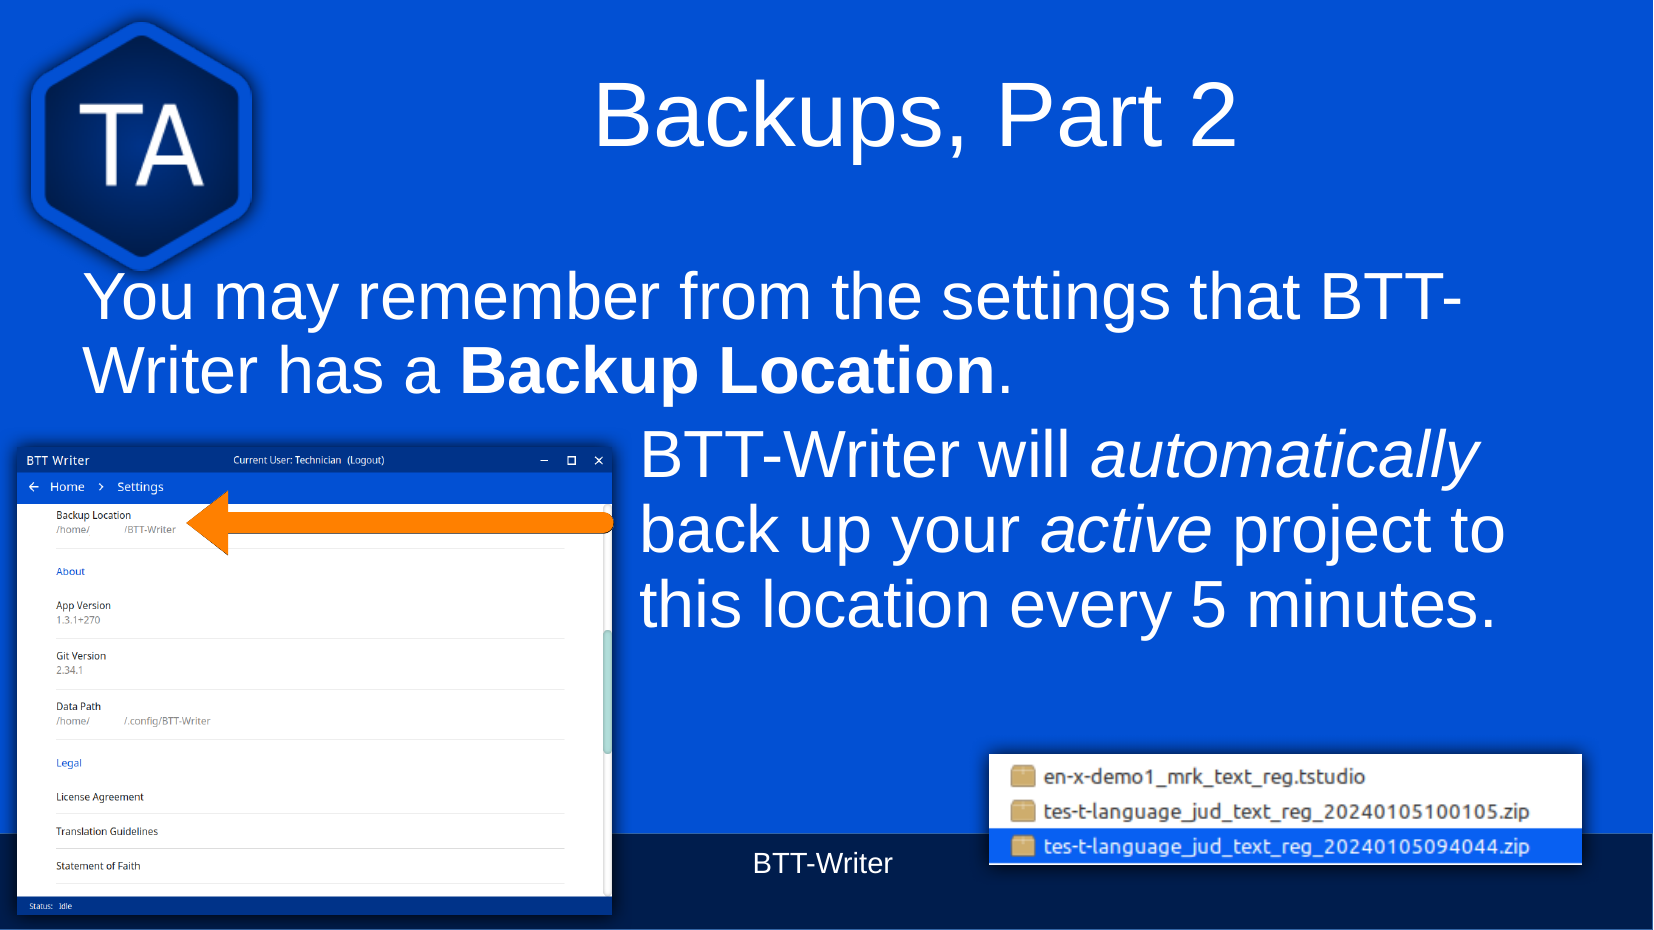

# Backups, Part 2
You may remember from the settings that BTT-Writer has a Backup Location.
BTT-Writer will automatically back up your active project to this location every 5 minutes.